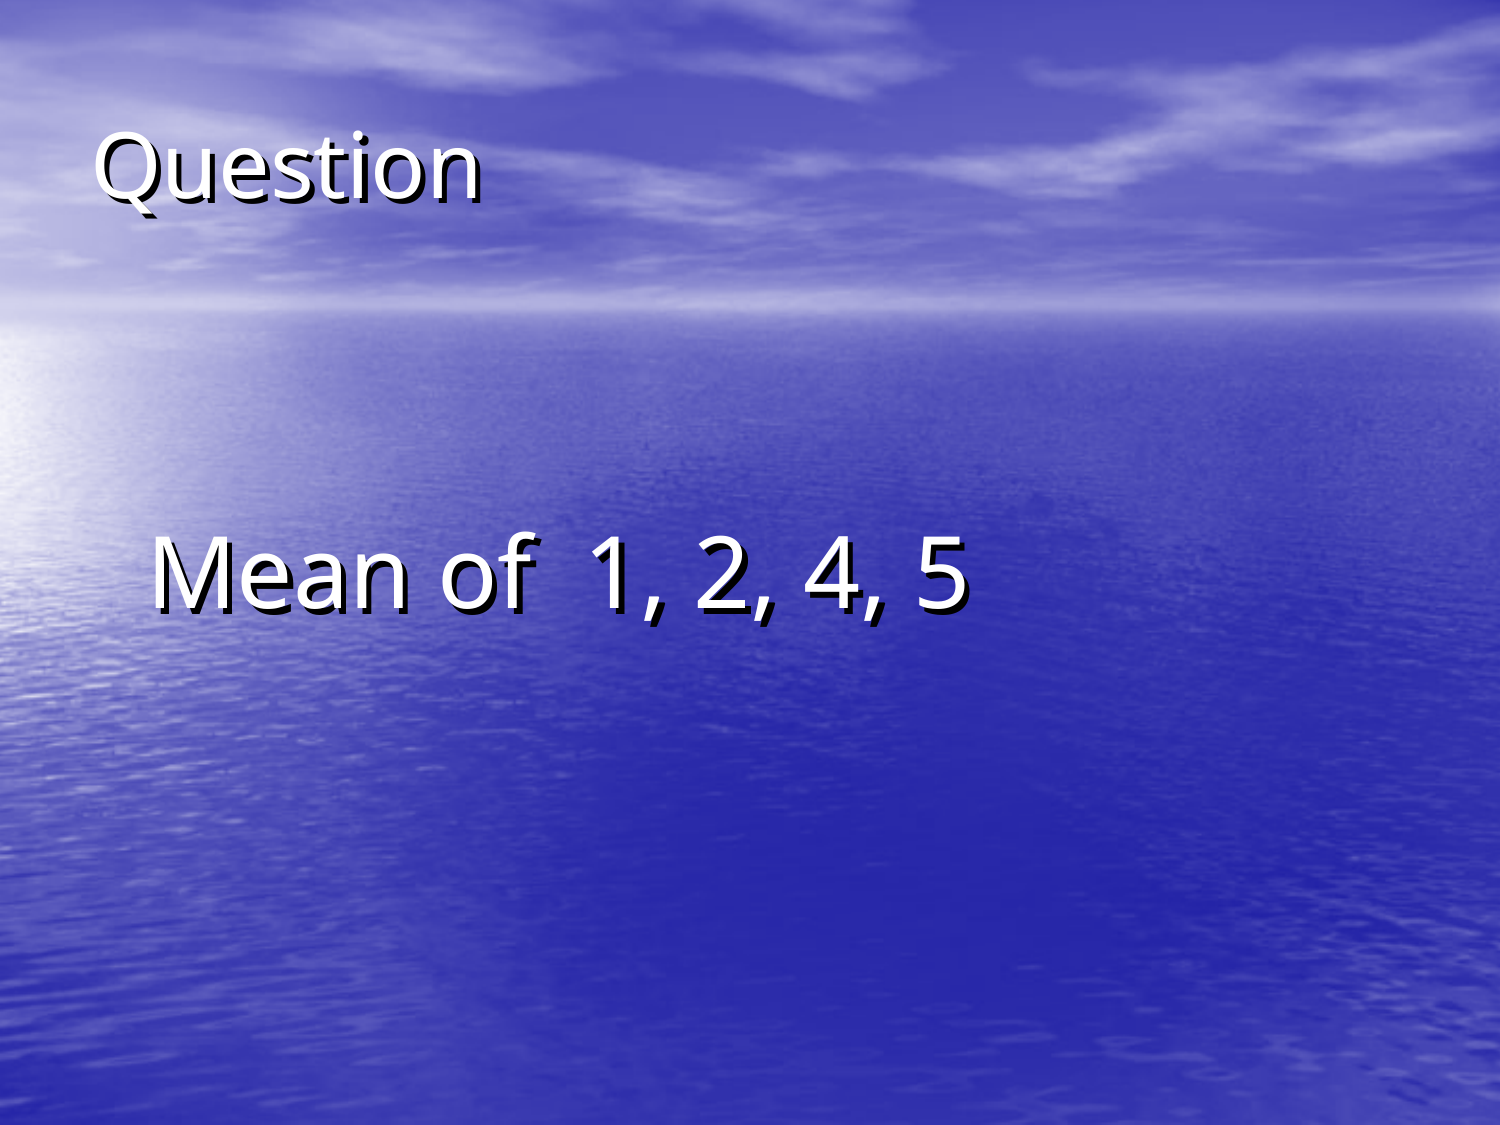

# Question
Mean of 1, 2, 4, 5